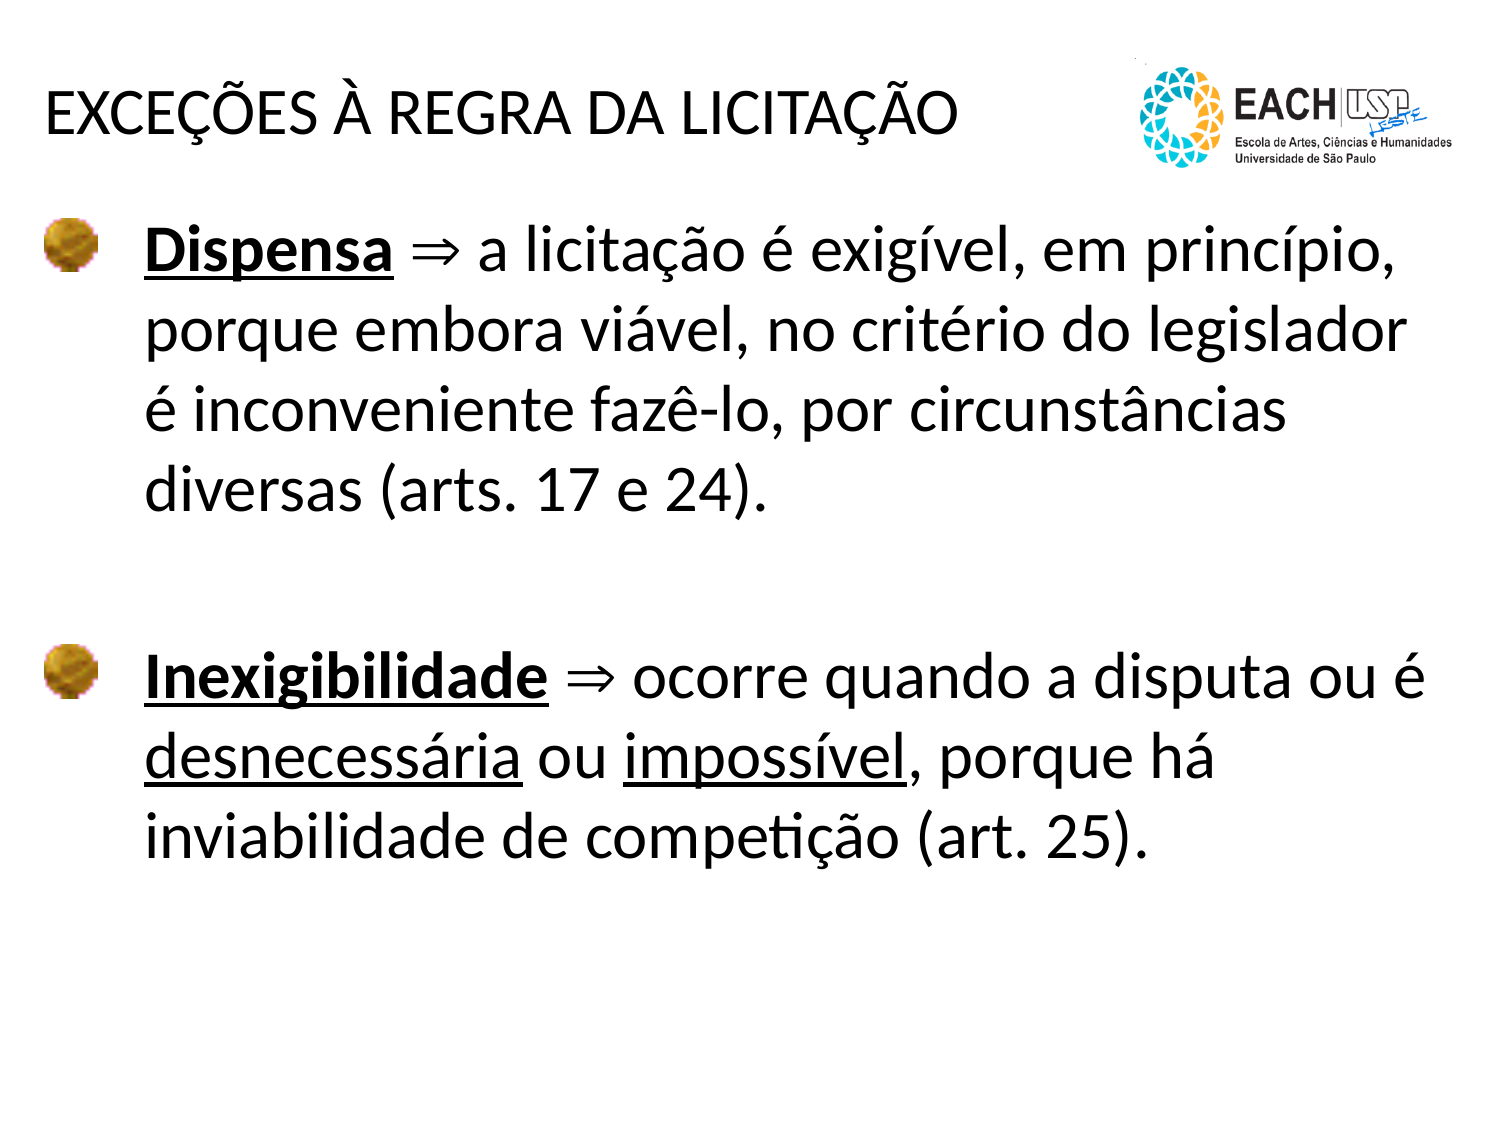

EXCEÇÕES À REGRA DA LICITAÇÃO
# Dispensa  a licitação é exigível, em princípio, porque embora viável, no critério do legislador é inconveniente fazê-lo, por circunstâncias diversas (arts. 17 e 24).
Inexigibilidade  ocorre quando a disputa ou é desnecessária ou impossível, porque há inviabilidade de competição (art. 25).